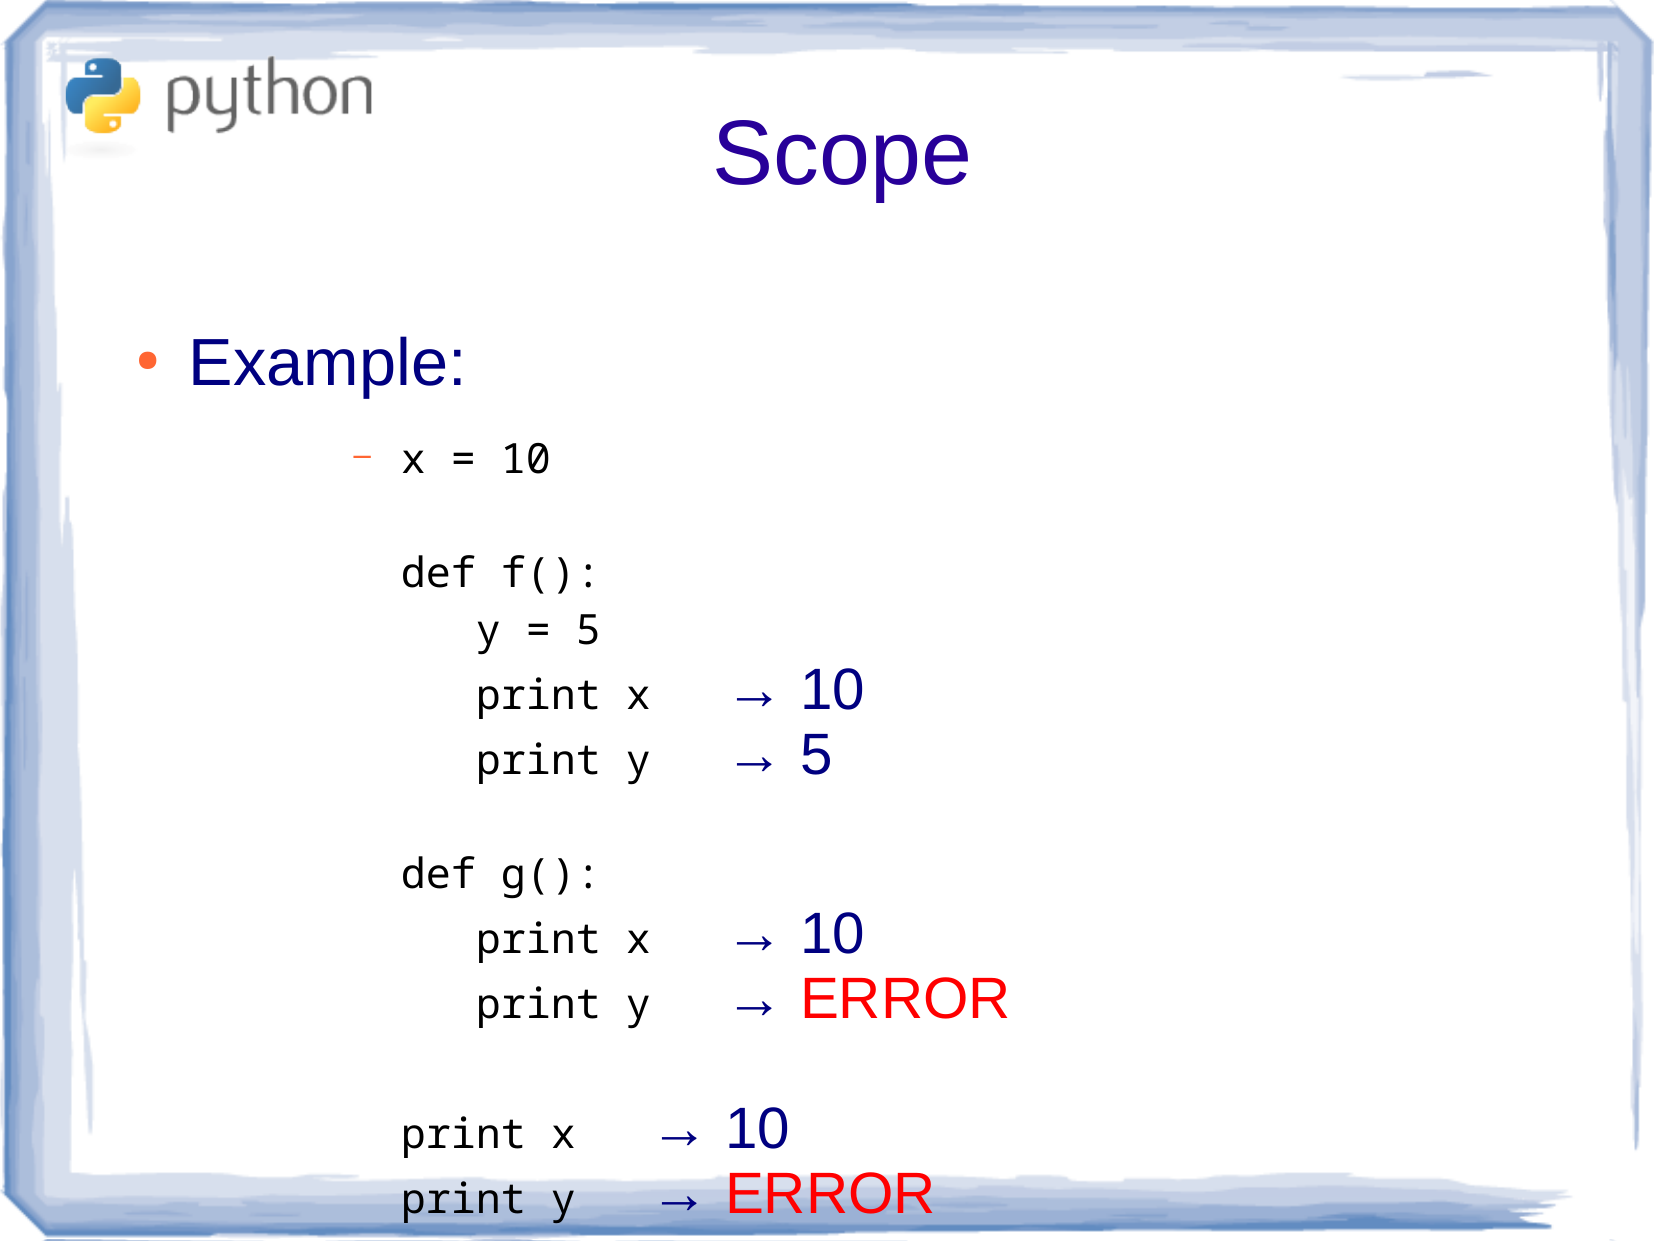

# Scope
Example:
x = 10
def f():
	y = 5
	print x → 10
	print y → 5
def g():
	print x → 10
	print y → ERROR
print x → 10
print y → ERROR